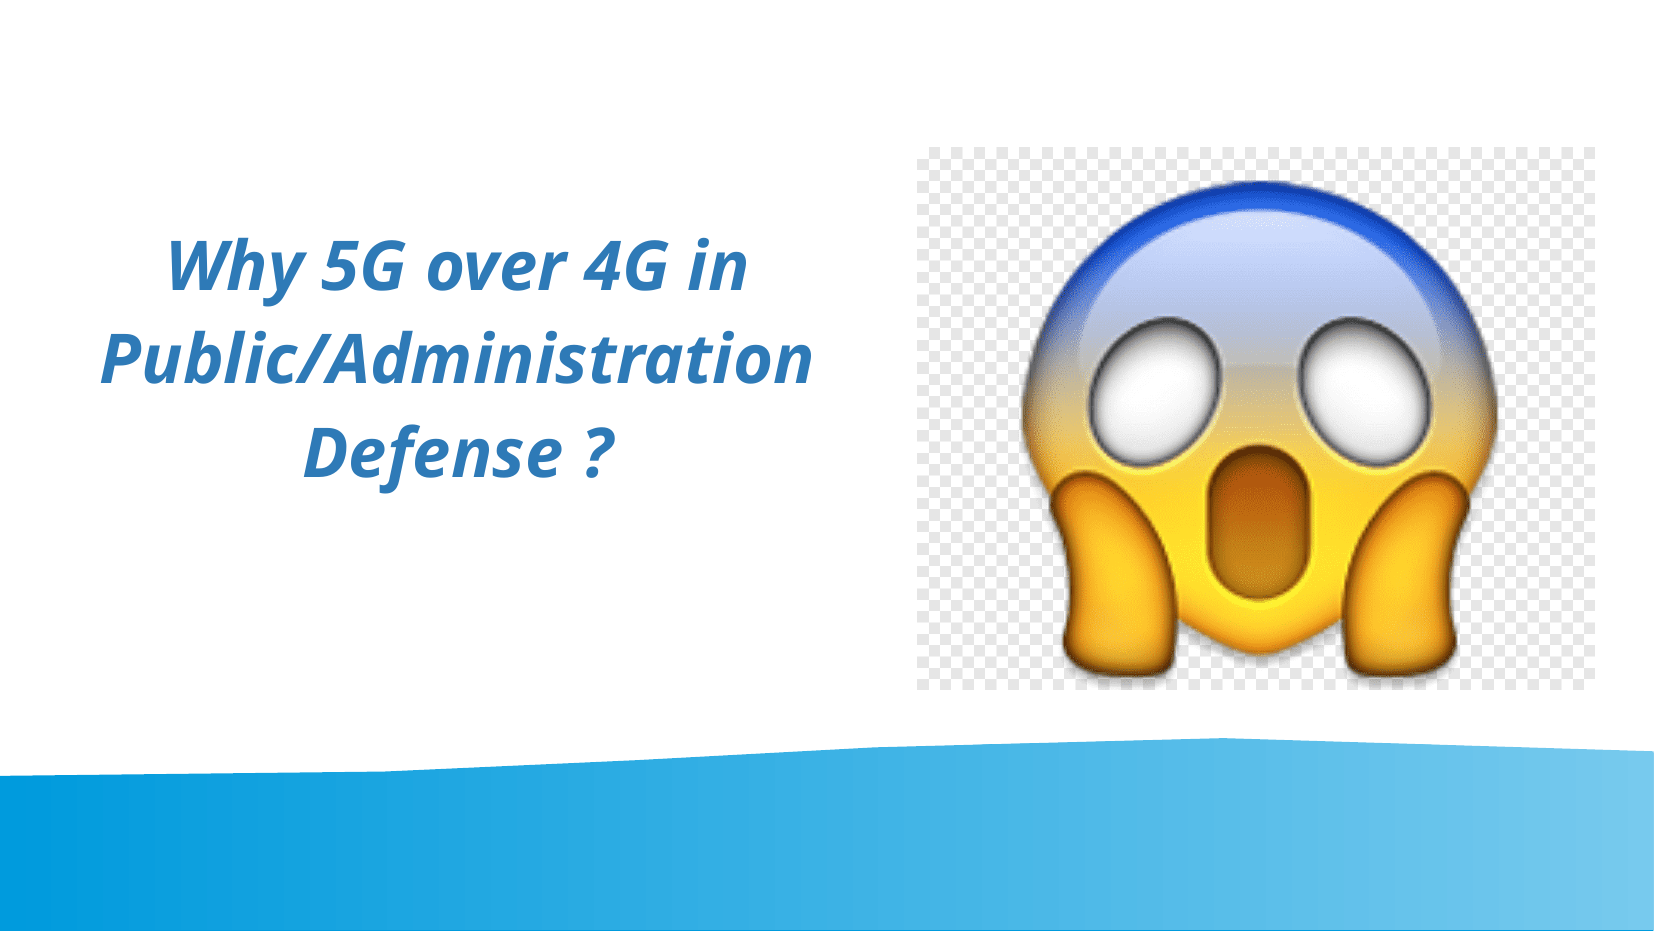

# Why 5G over 4G in Public/Administration Defense ?